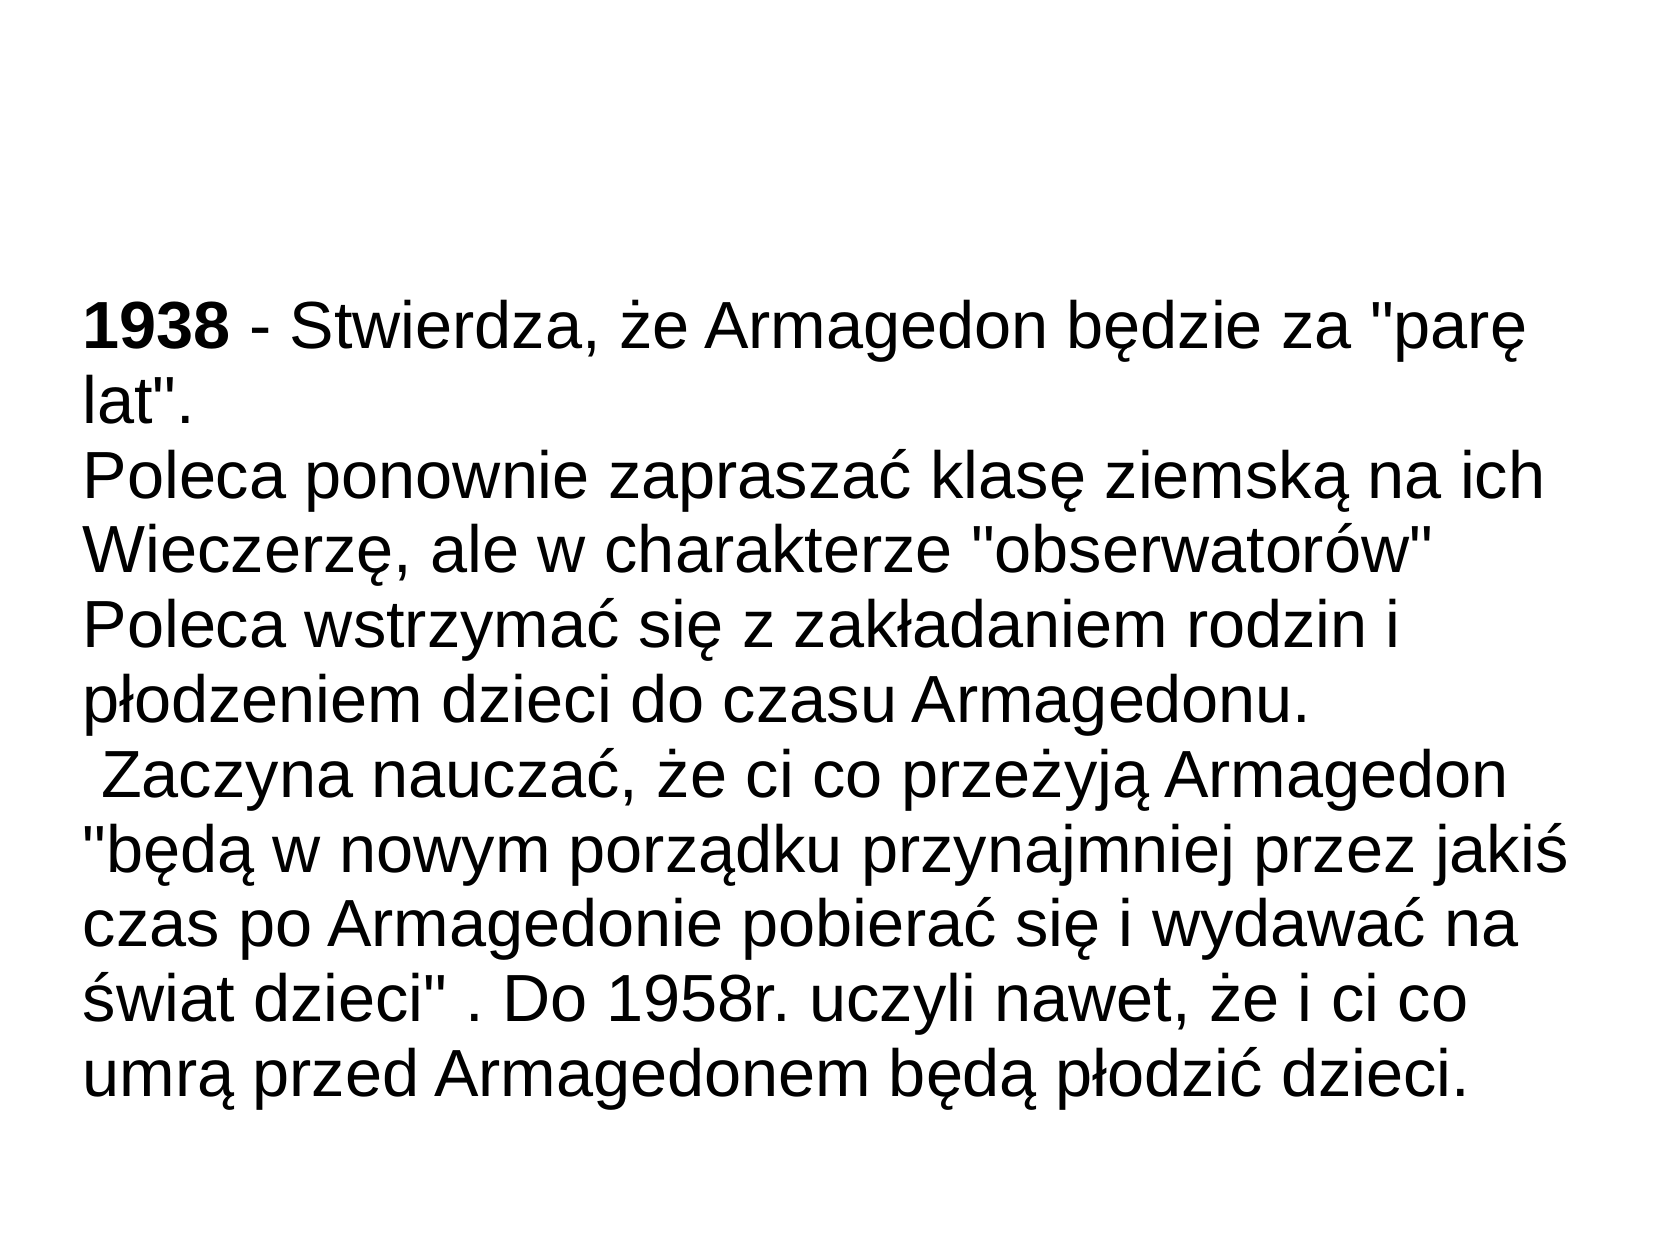

#
1938 - Stwierdza, że Armagedon będzie za "parę lat".
Poleca ponownie zapraszać klasę ziemską na ich Wieczerzę, ale w charakterze "obserwatorów"
Poleca wstrzymać się z zakładaniem rodzin i płodzeniem dzieci do czasu Armagedonu.
 Zaczyna nauczać, że ci co przeżyją Armagedon "będą w nowym porządku przynajmniej przez jakiś czas po Armagedonie pobierać się i wydawać na świat dzieci" . Do 1958r. uczyli nawet, że i ci co umrą przed Armagedonem będą płodzić dzieci.